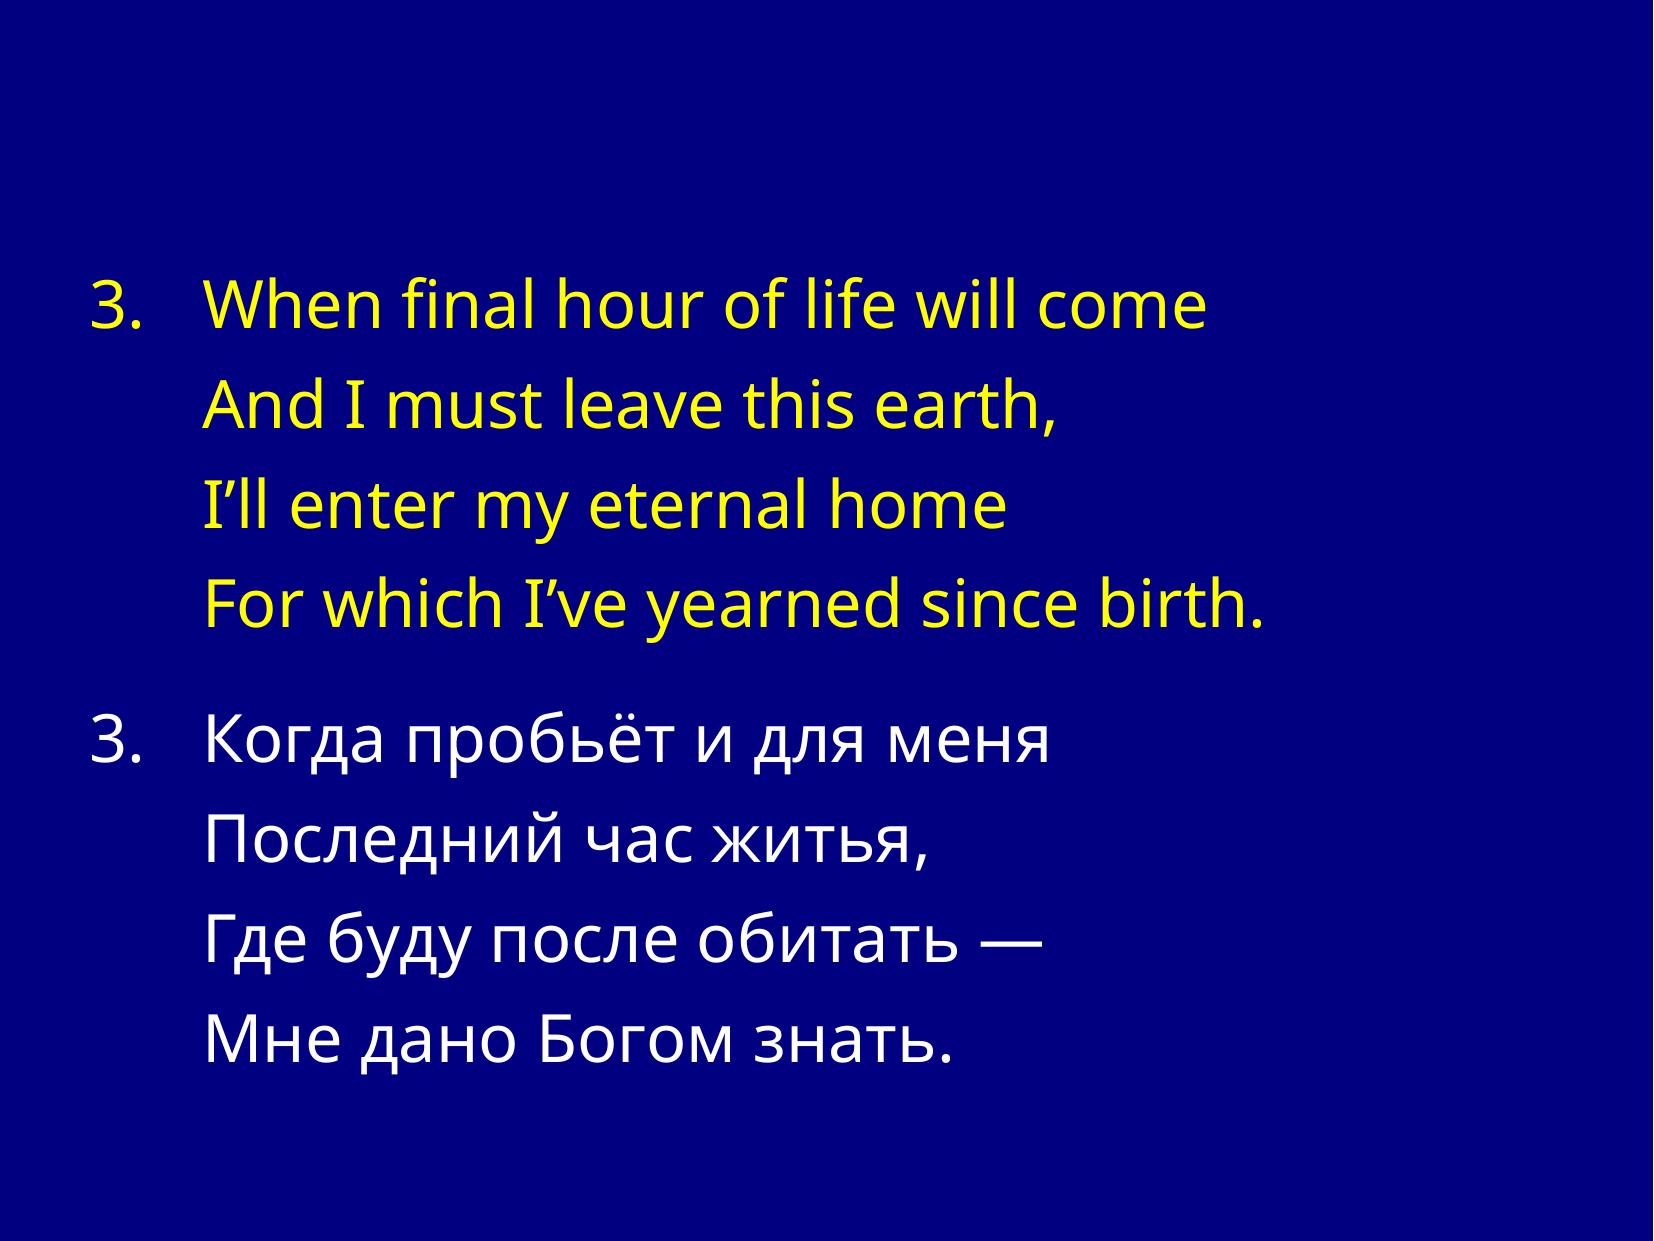

3.	When final hour of life will come
	And I must leave this earth,
	I’ll enter my eternal home
	For which I’ve yearned since birth.
3.	Когда пробьёт и для меня
	Последний час житья,
	Где буду после обитать —
	Мне дано Богом знать.